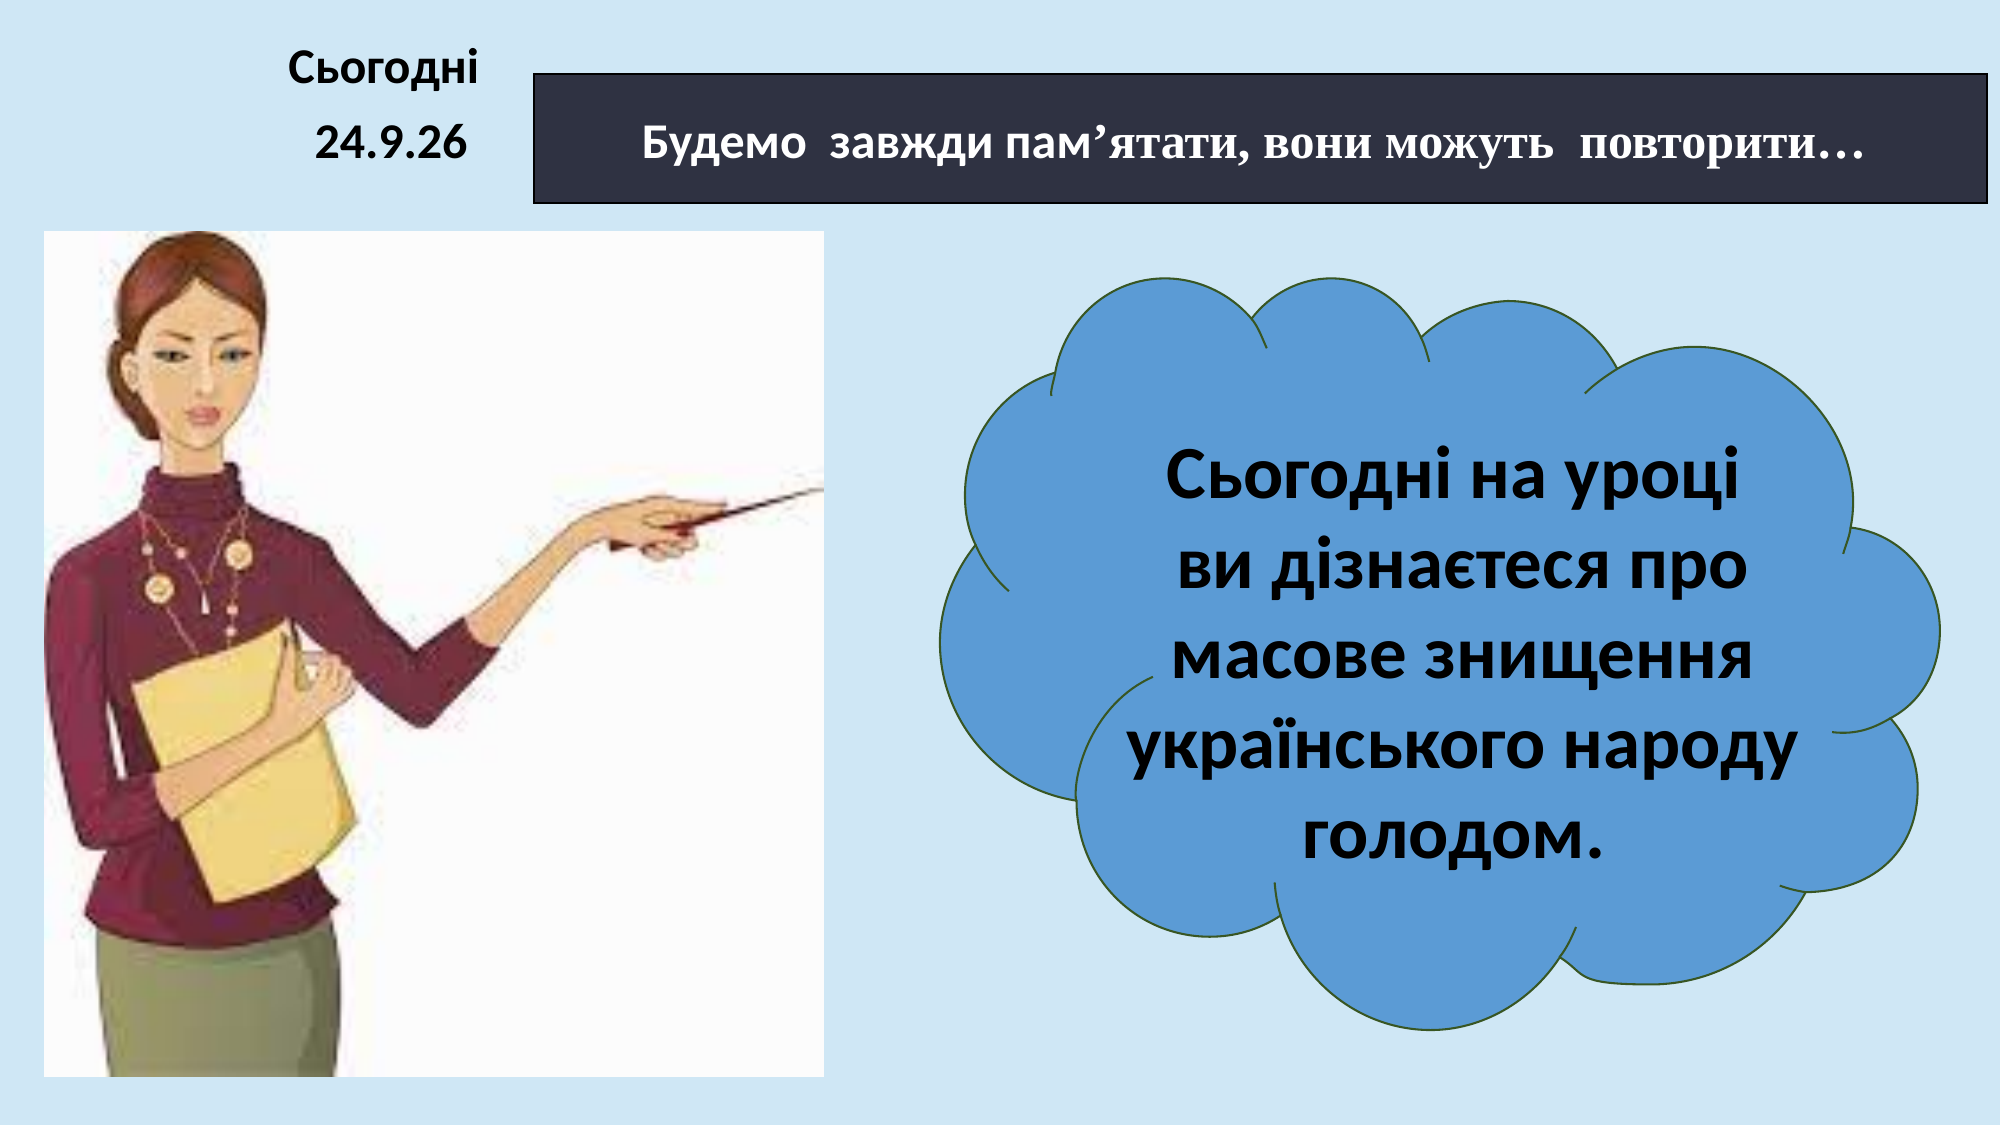

Сьогодні
Будемо завжди пам’ятати, вони можуть повторити…
Сьогодні на уроці
ви дізнаєтеся про масове знищення українського народу голодом.